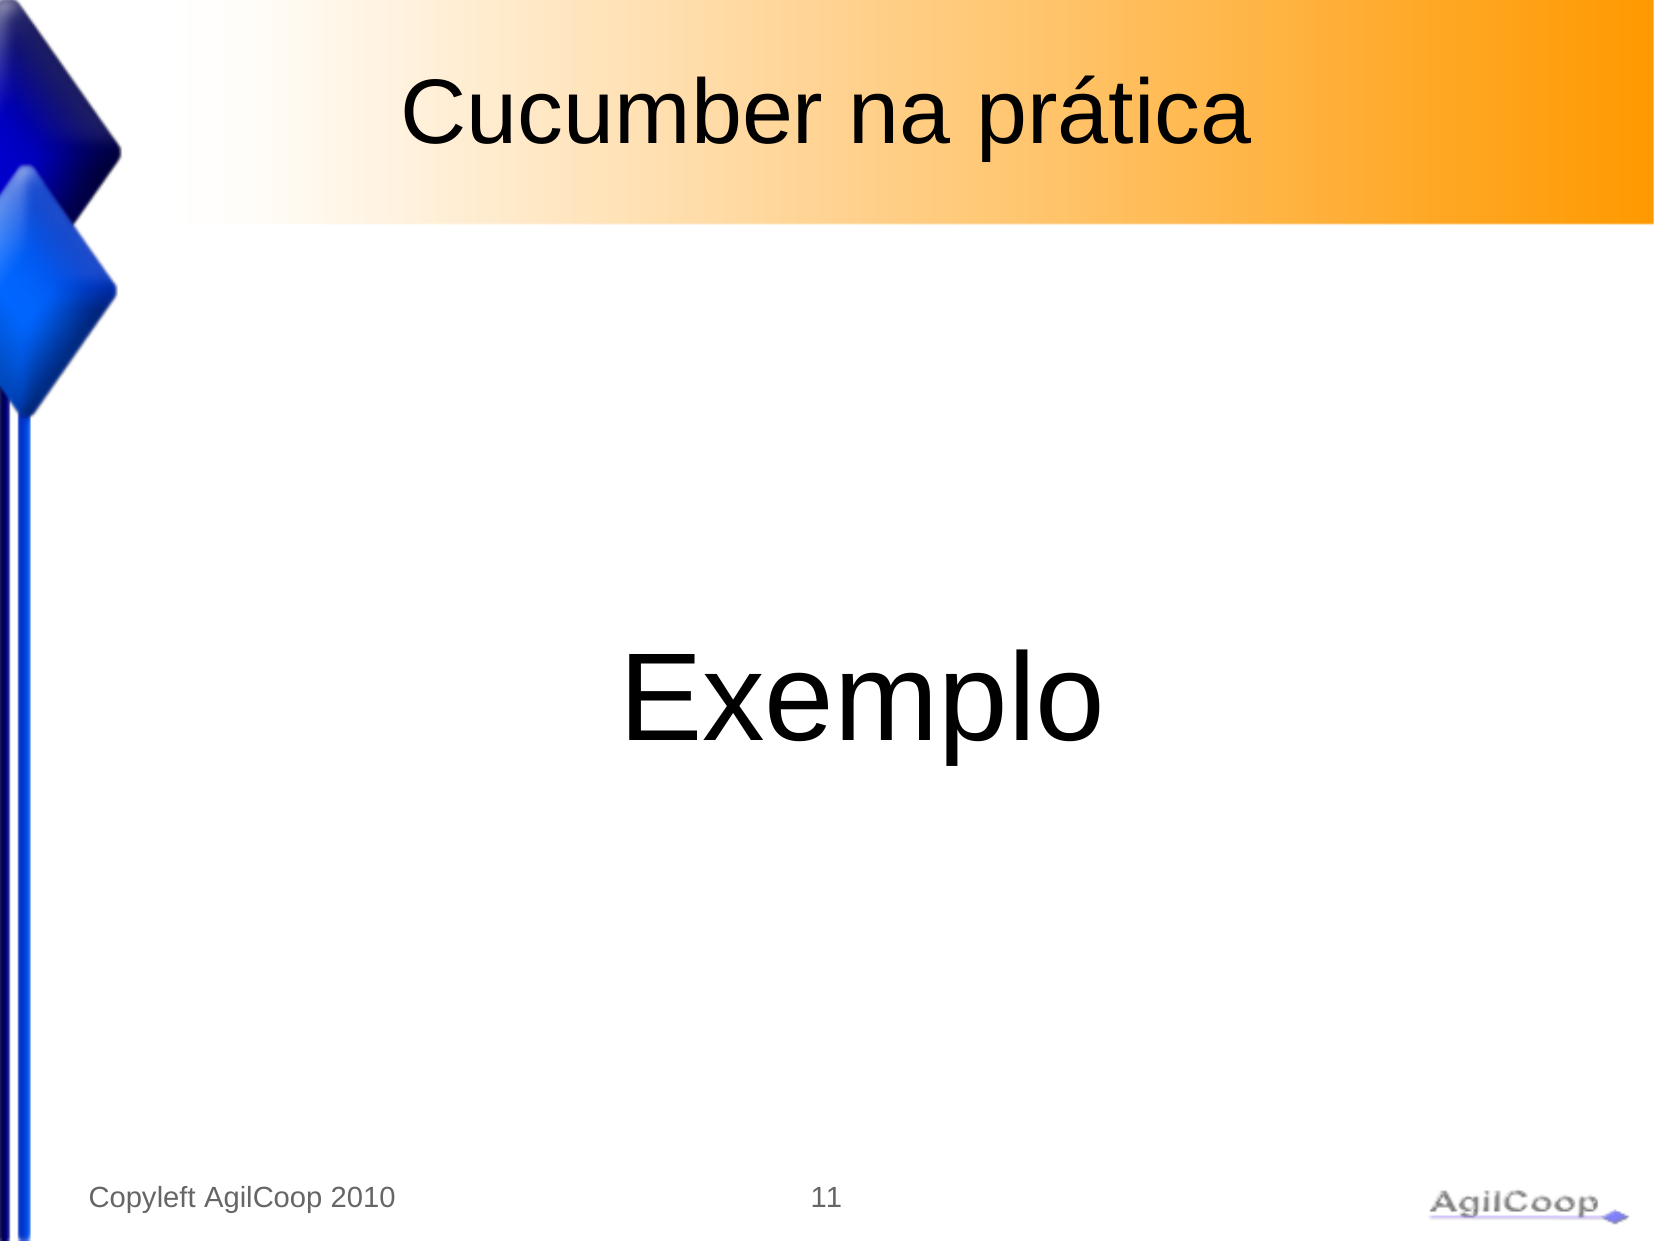

# Cucumber na prática
Exemplo
Copyleft AgilCoop 2010
11